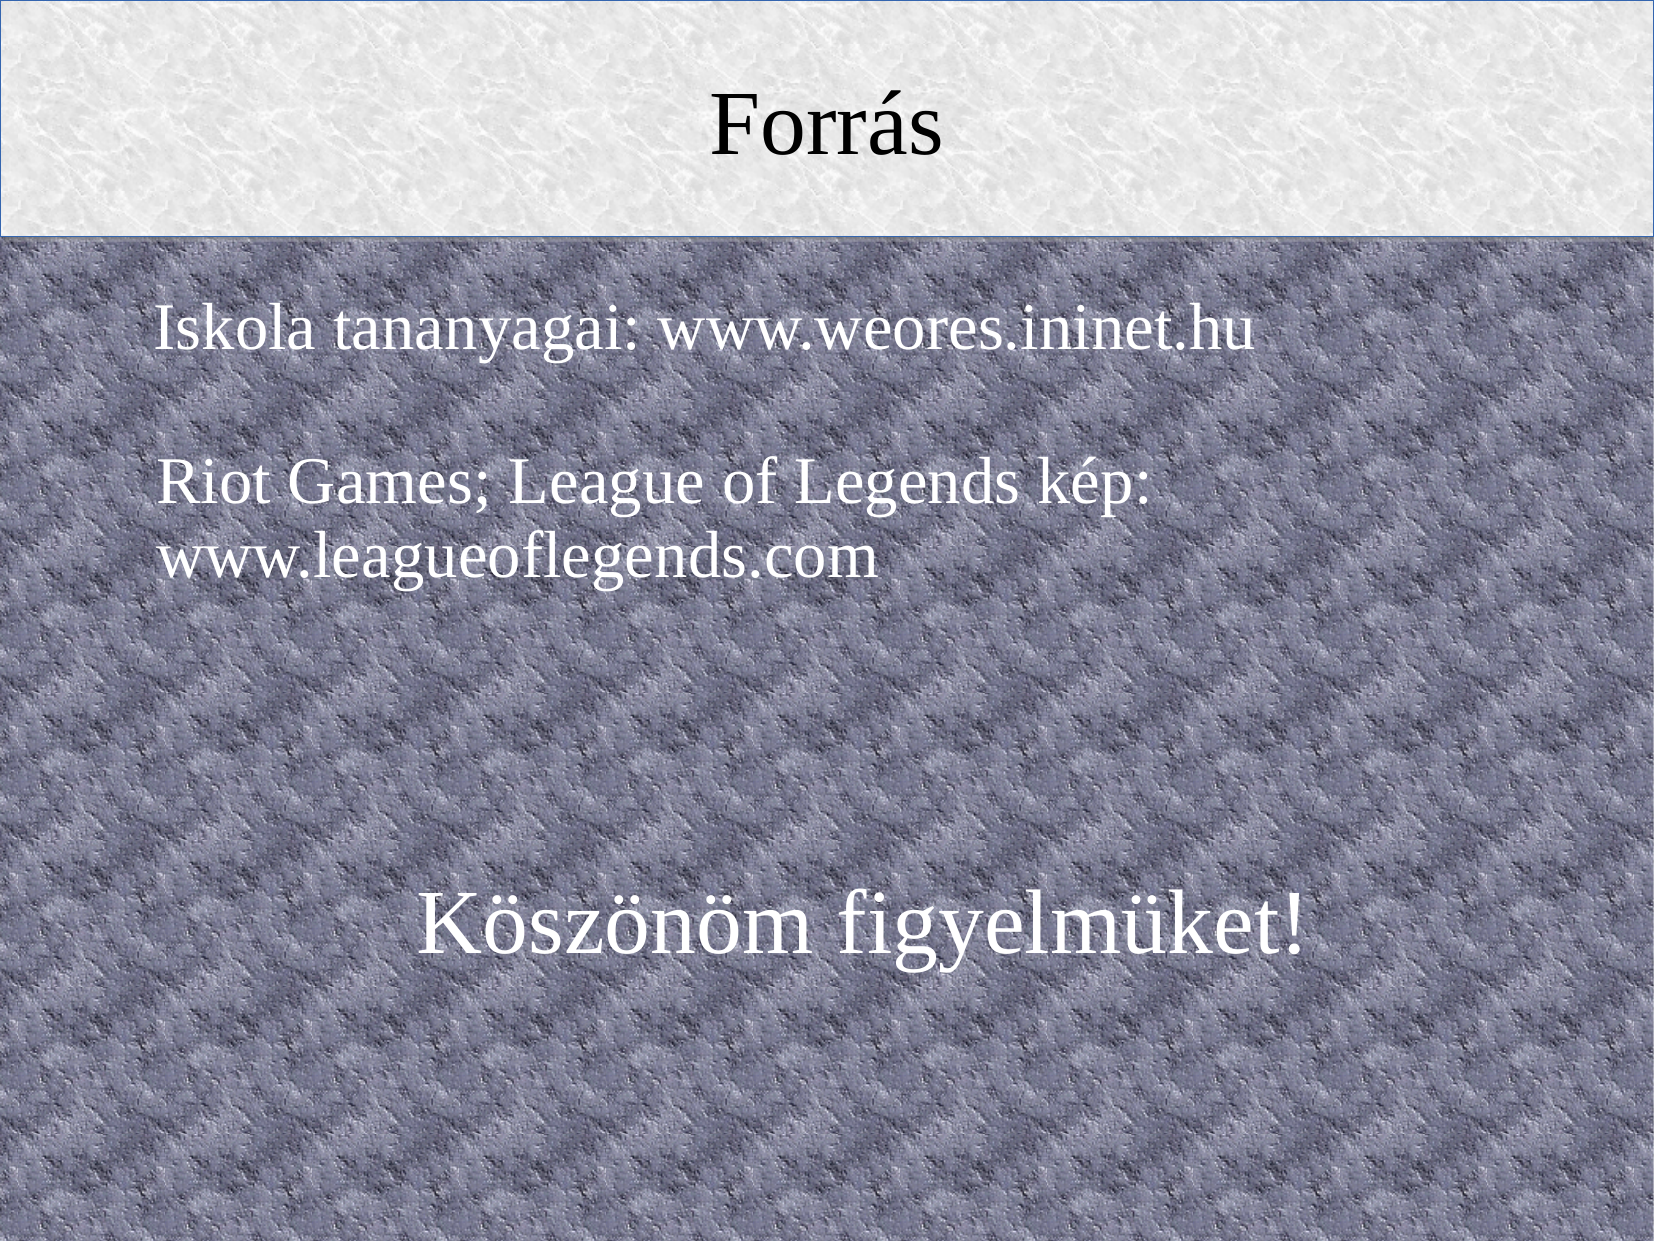

# Forrás
Iskola tananyagai: www.weores.ininet.hu
Riot Games; League of Legends kép: www.leagueoflegends.com
Köszönöm figyelmüket!